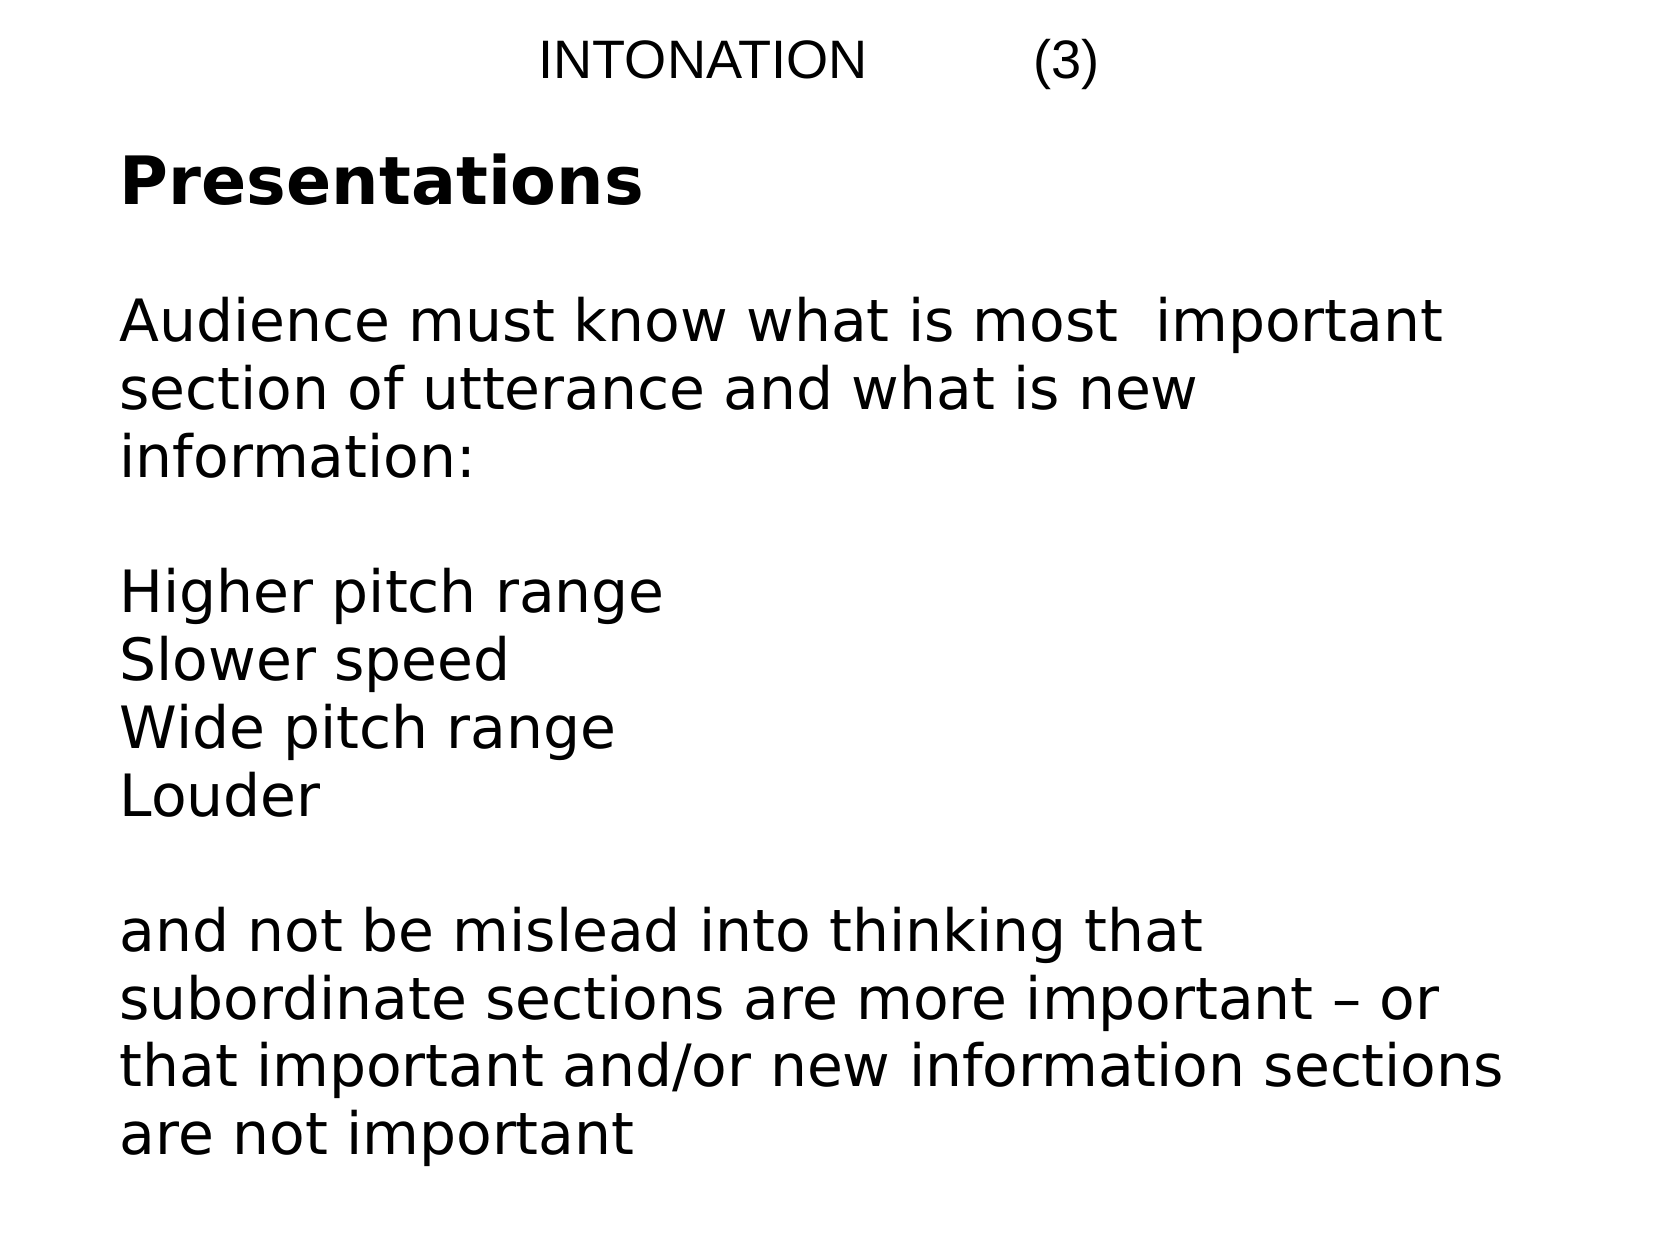

# INTONATION (3)
Presentations
Audience must know what is most important section of utterance and what is new information:
Higher pitch range
Slower speed
Wide pitch range
Louder
and not be mislead into thinking that subordinate sections are more important – or that important and/or new information sections are not important